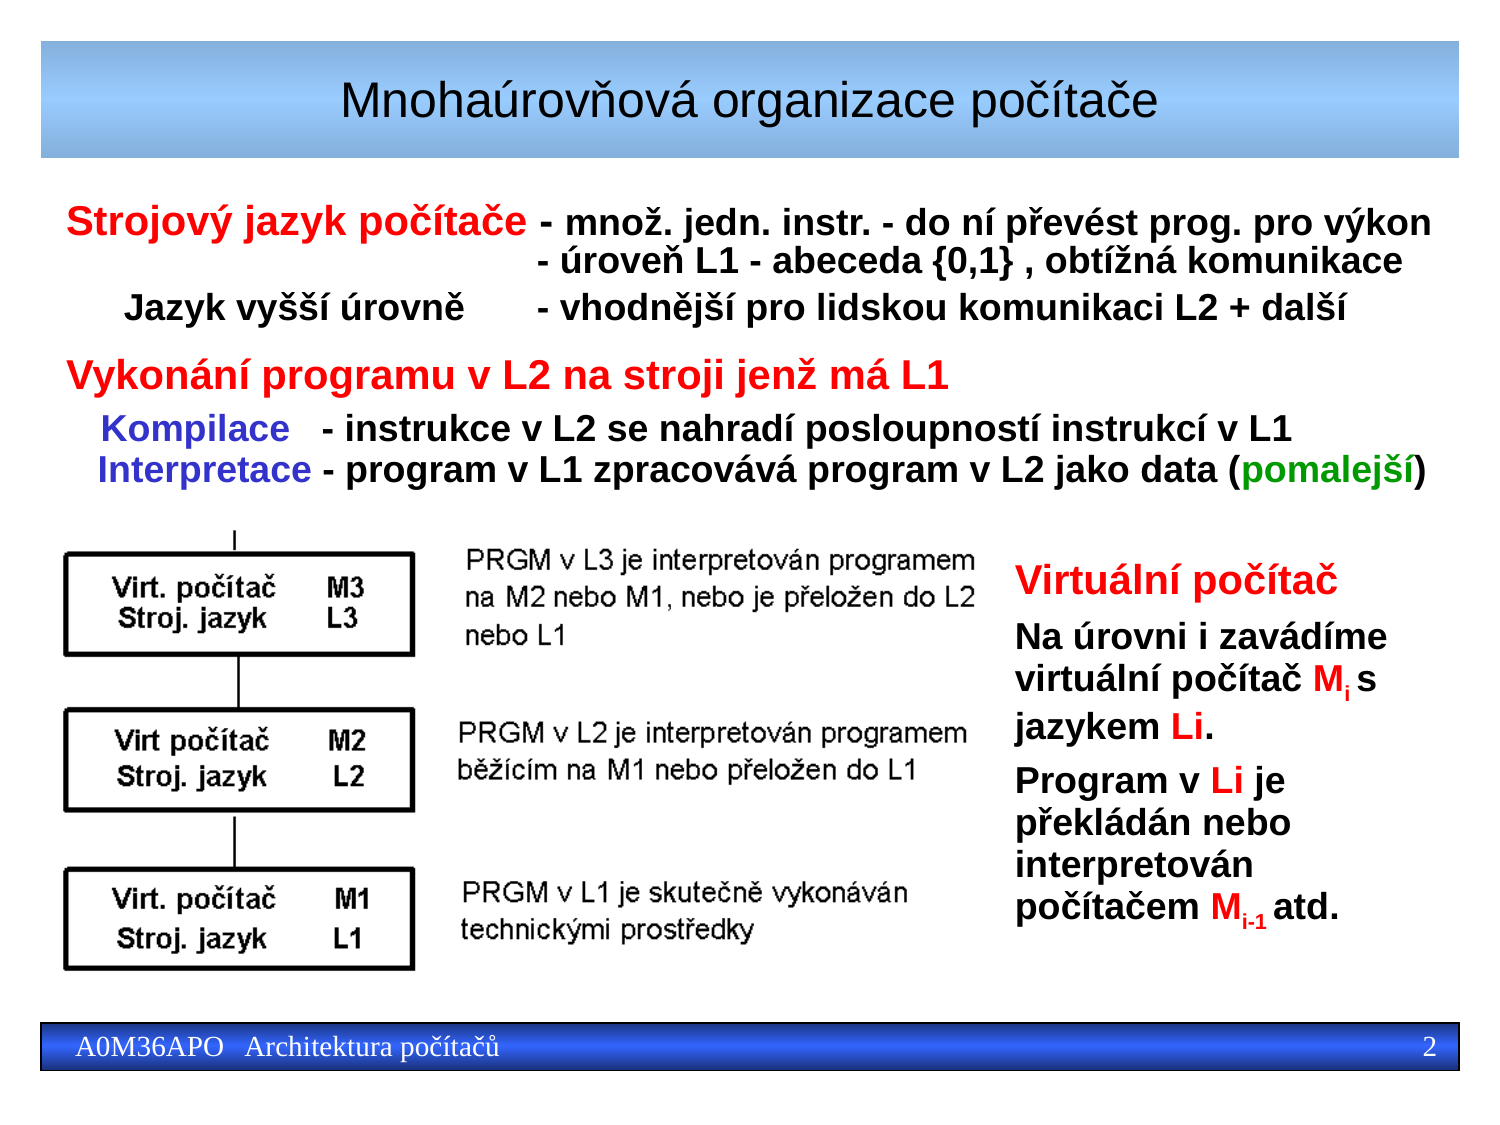

# Mnohaúrovňová organizace počítače
Strojový jazyk počítače - množ. jedn. instr. - do ní převést prog. pro výkon 			 - úroveň L1 - abeceda {0,1} , obtížná komunikace
 Jazyk vyšší úrovně 	 - vhodnější pro lidskou komunikaci L2 + další
Vykonání programu v L2 na stroji jenž má L1
 Kompilace - instrukce v L2 se nahradí posloupností instrukcí v L1
 Interpretace - program v L1 zpracovává program v L2 jako data (pomalejší)
Virtuální počítač
Na úrovni i zavádíme virtuální počítač Mi s jazykem Li.
Program v Li je překládán nebo interpretován počítačem Mi-1 atd.
A0M36APO Architektura počítačů
2